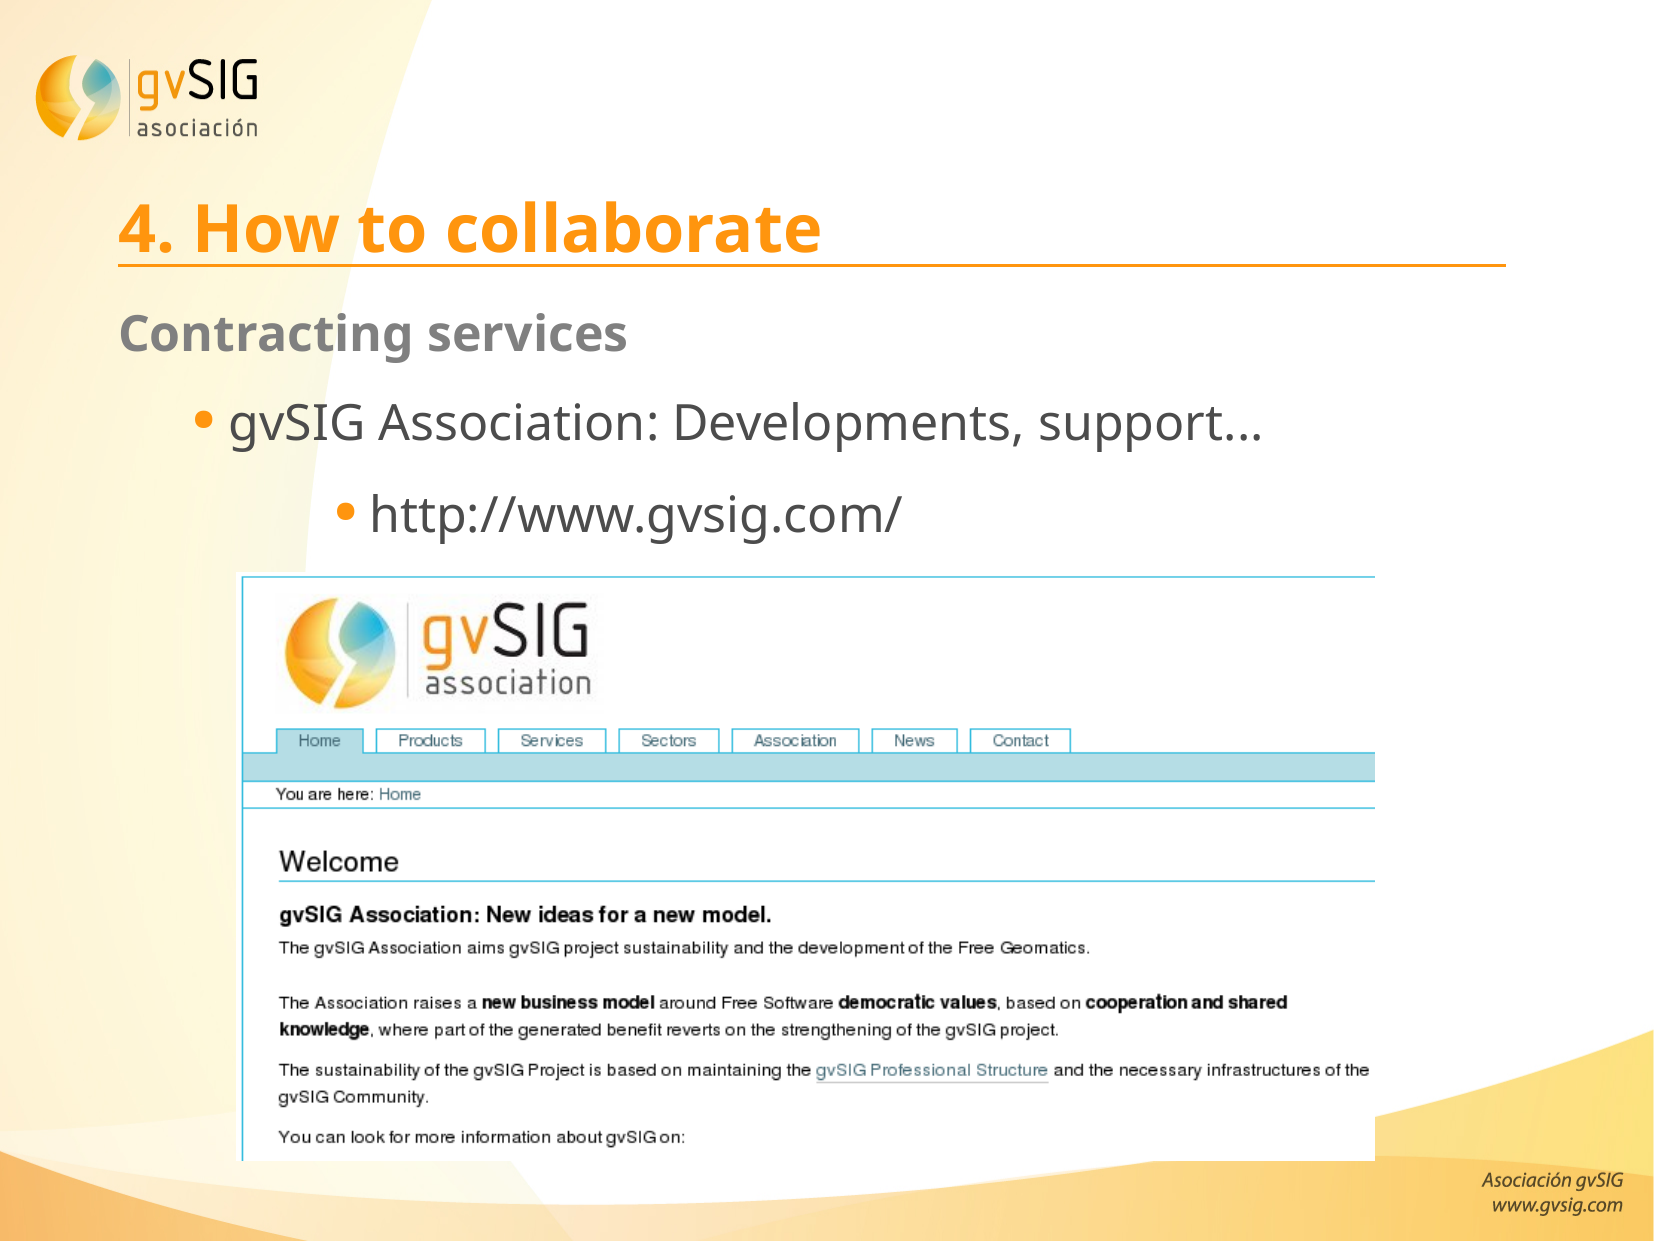

# 4. How to collaborate
Contracting services
 gvSIG Association: Developments, support...
http://www.gvsig.com/